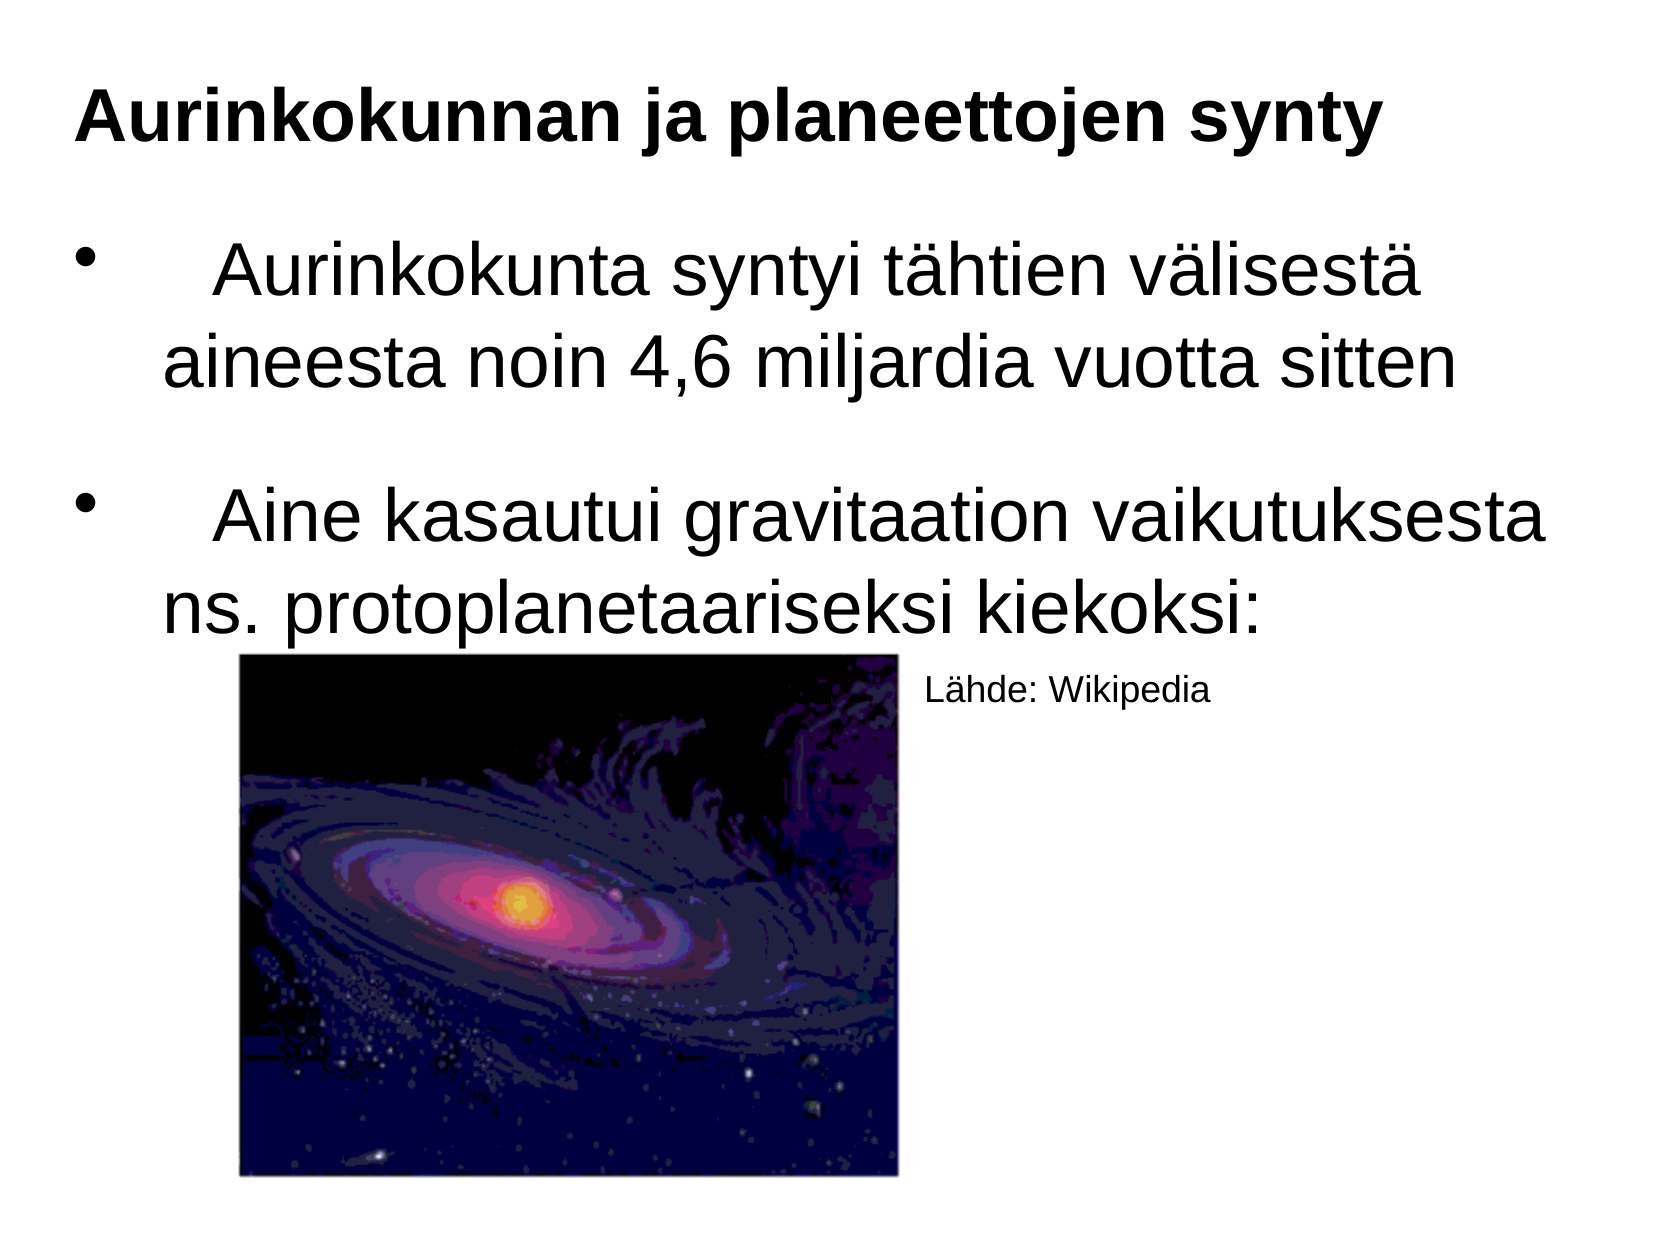

Aurinkokunnan ja planeettojen synty
 Aurinkokunta syntyi tähtien välisestä
 aineesta noin 4,6 miljardia vuotta sitten
 Aine kasautui gravitaation vaikutuksesta
 ns. protoplanetaariseksi kiekoksi:
Lähde: Wikipedia